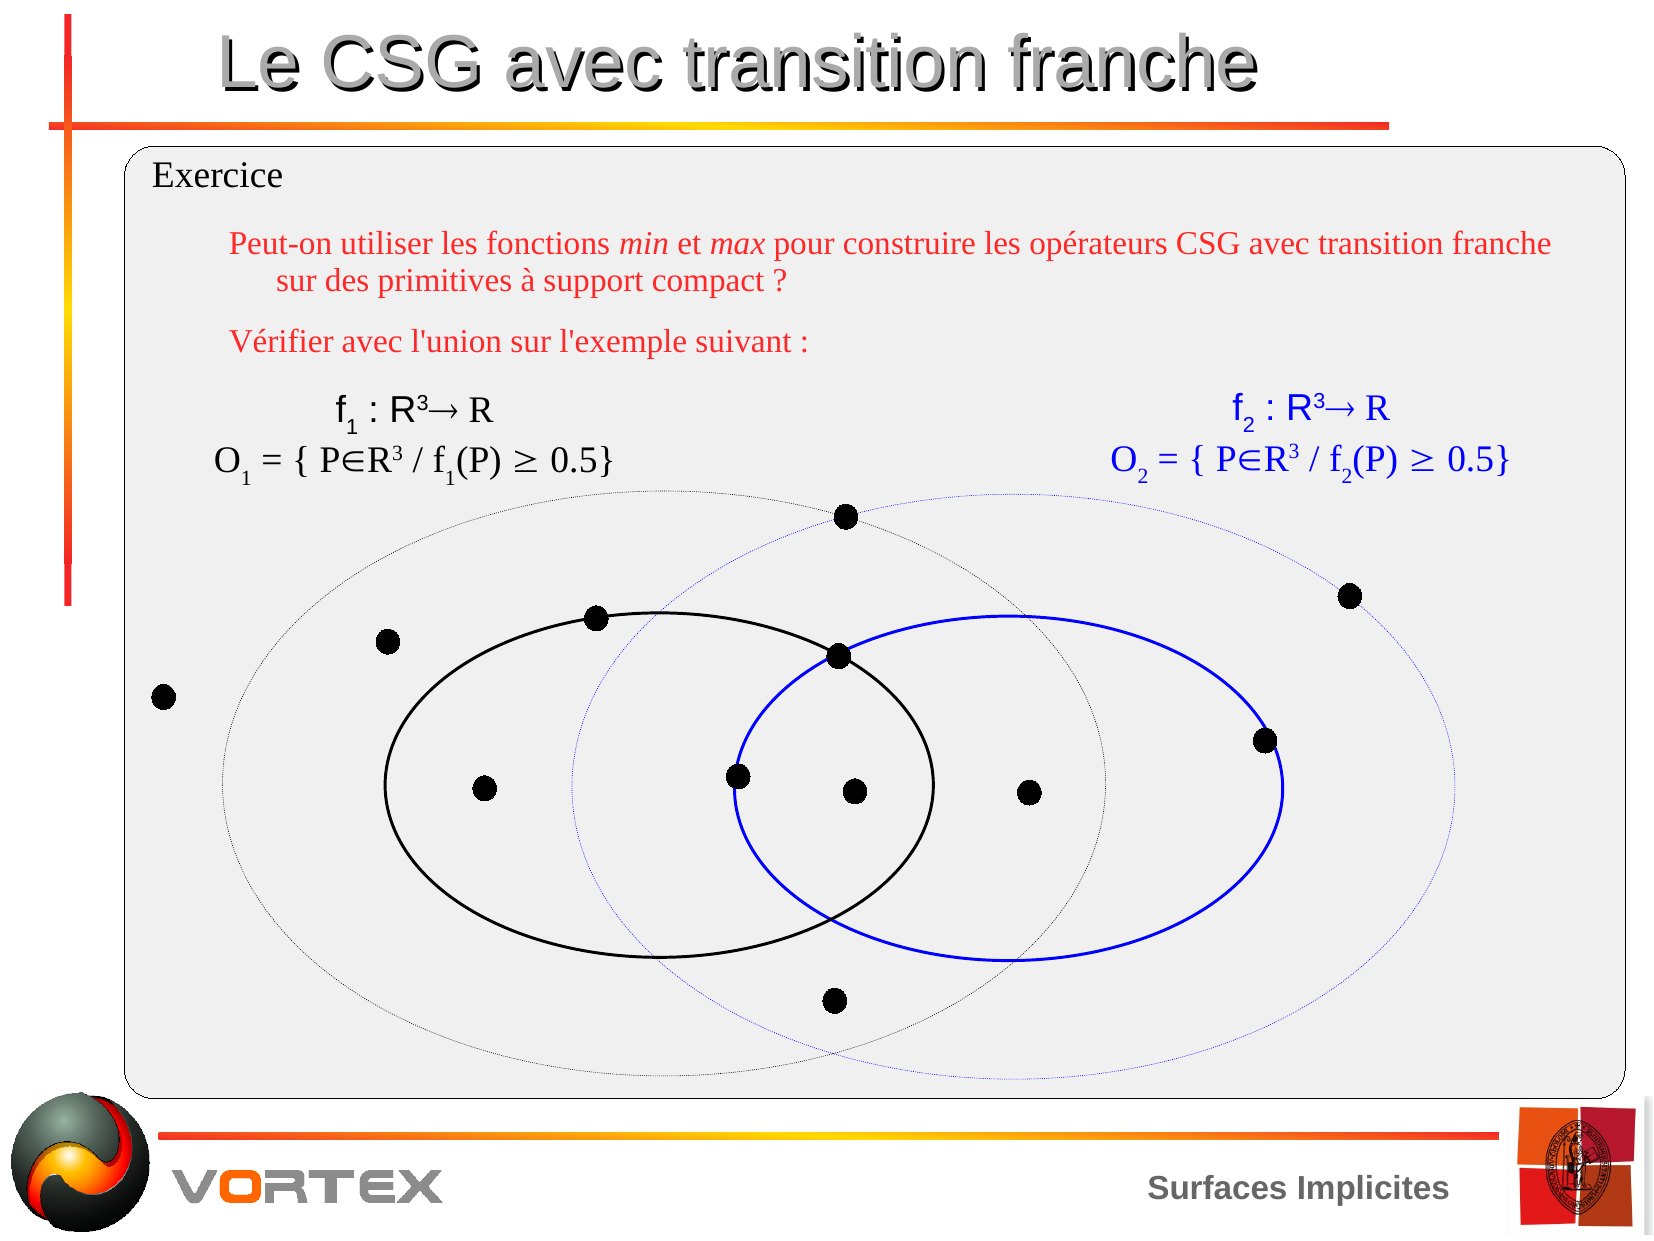

# Le CSG avec transition franche
Exercice
Peut-on utiliser les fonctions min et max pour construire les opérateurs CSG avec transition franche sur des primitives à support compact ?
Vérifier avec l'union sur l'exemple suivant :
f2 : R3 R
O2 = { PR3 / f2(P)  0.5}
f1 : R3 R
O1 = { PR3 / f1(P)  0.5}